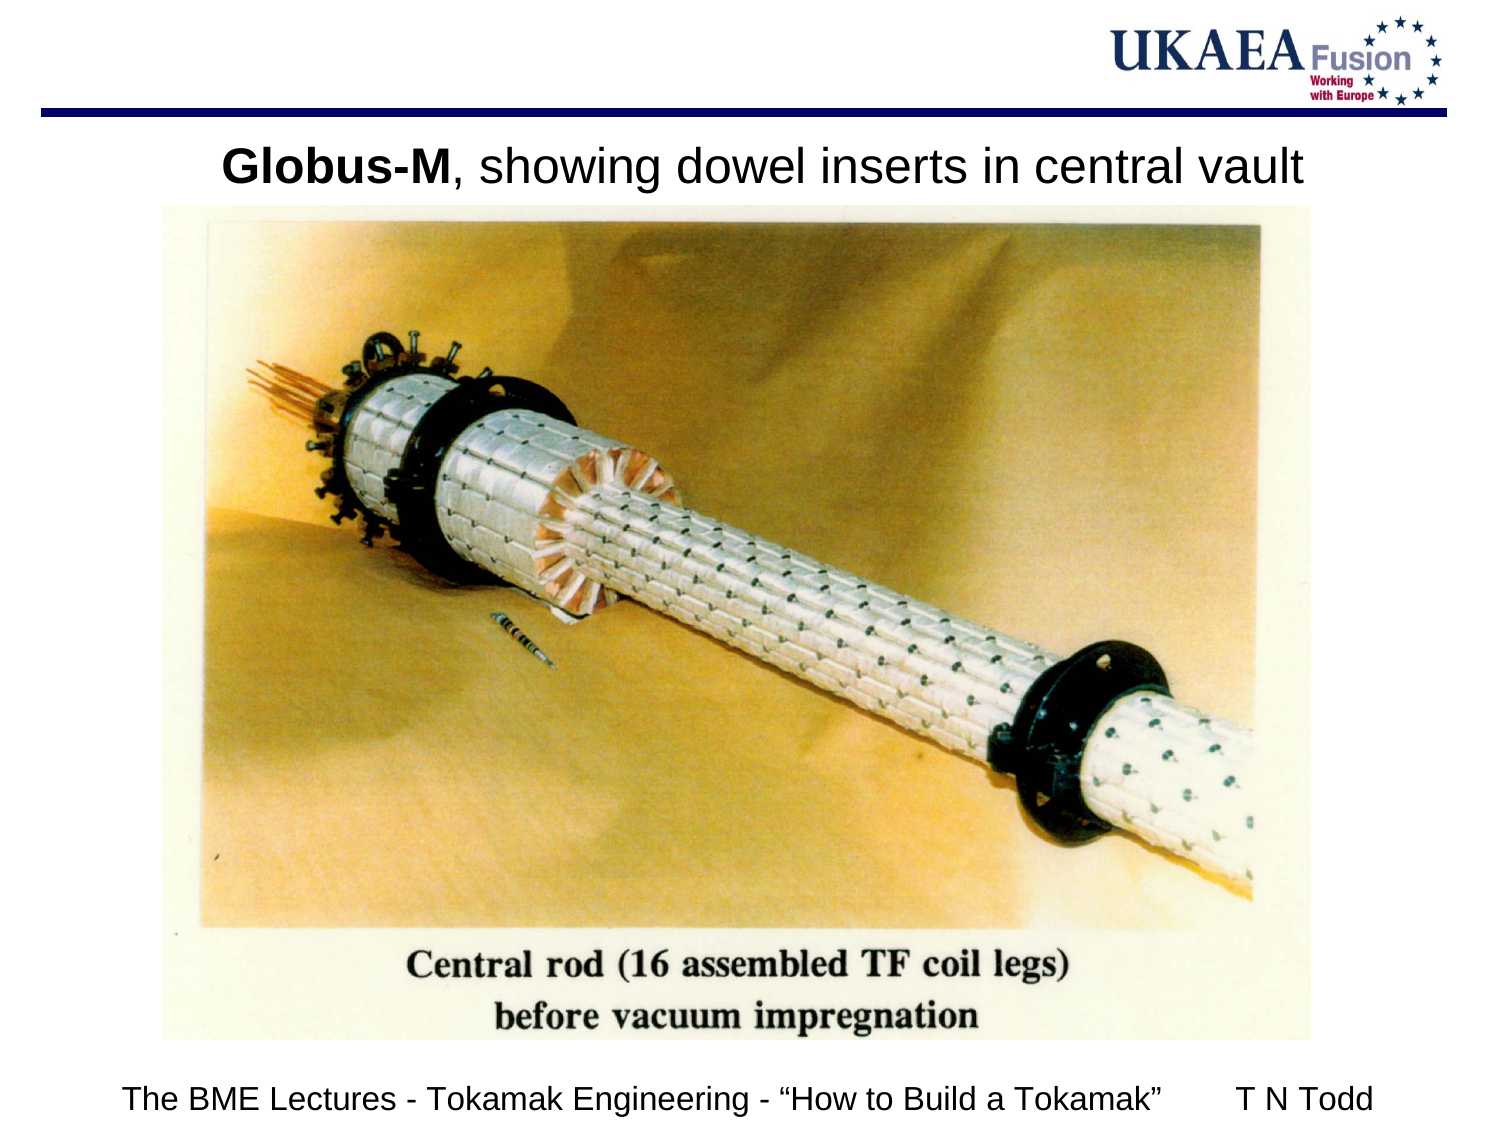

Globus-M, showing dowel inserts in central vault